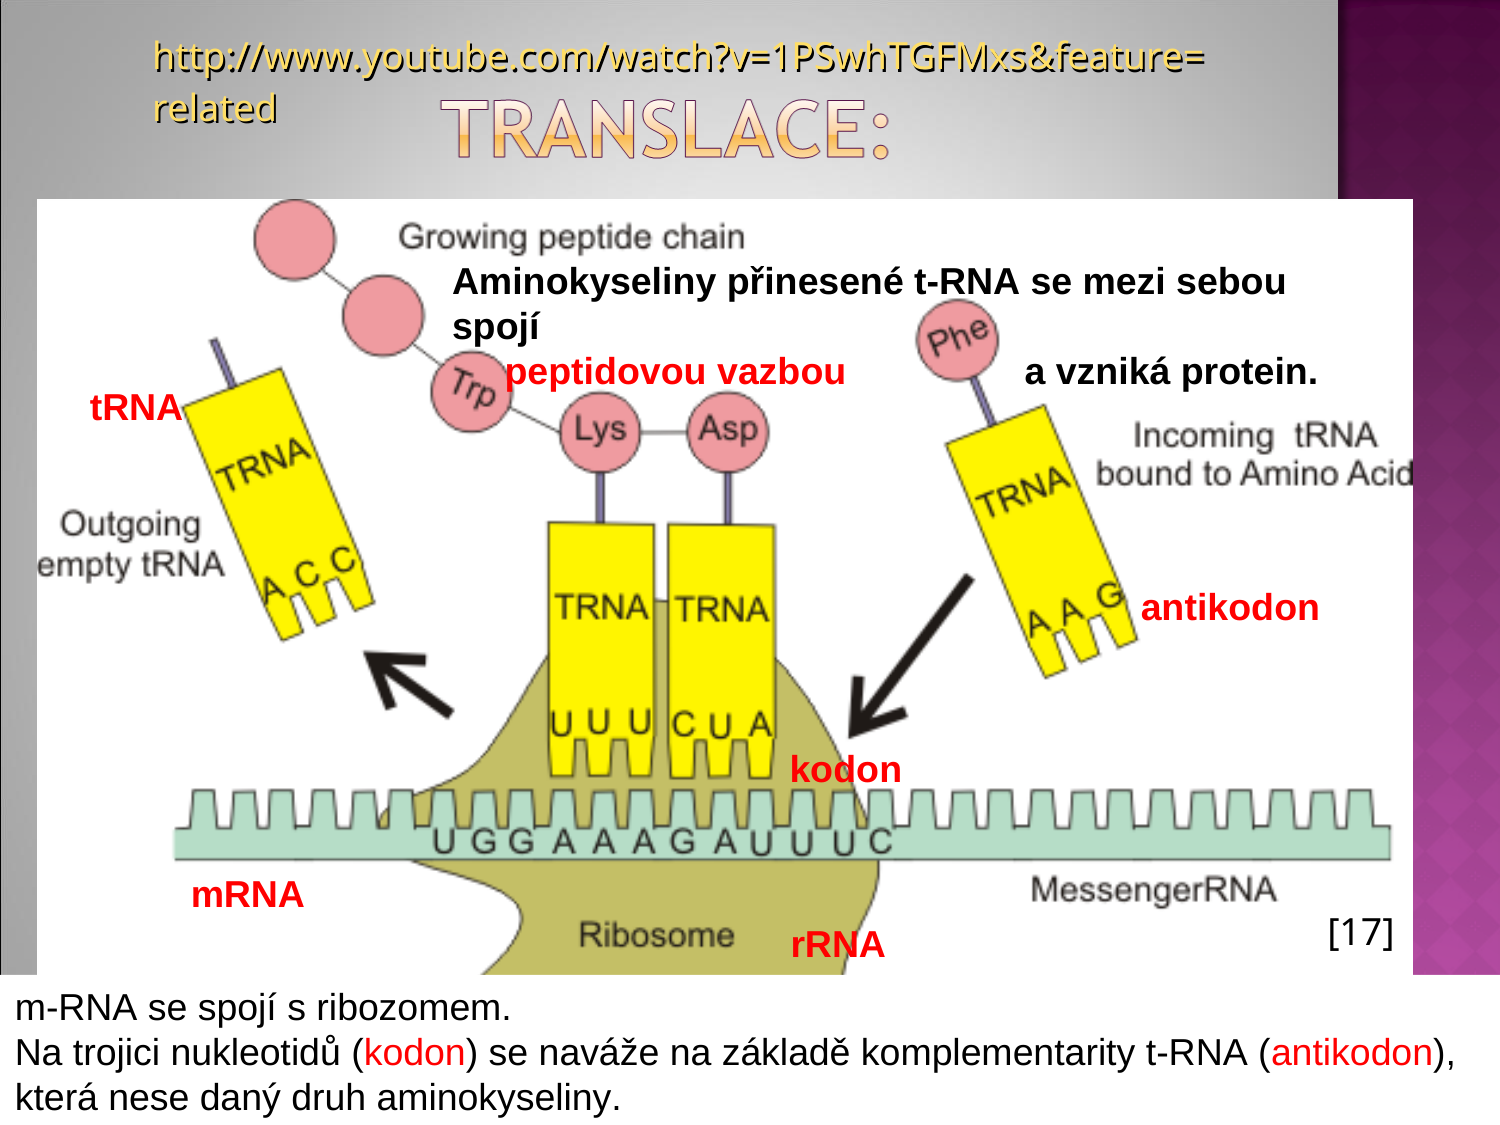

http://www.youtube.com/watch?v=1PSwhTGFMxs&feature=related
Aminokyseliny přinesené t-RNA se mezi sebou spojí
 peptidovou vazbou a vzniká protein.
tRNA
antikodon
kodon
mRNA
[17]
rRNA
m-RNA se spojí s ribozomem.
Na trojici nukleotidů (kodon) se naváže na základě komplementarity t-RNA (antikodon), která nese daný druh aminokyseliny.